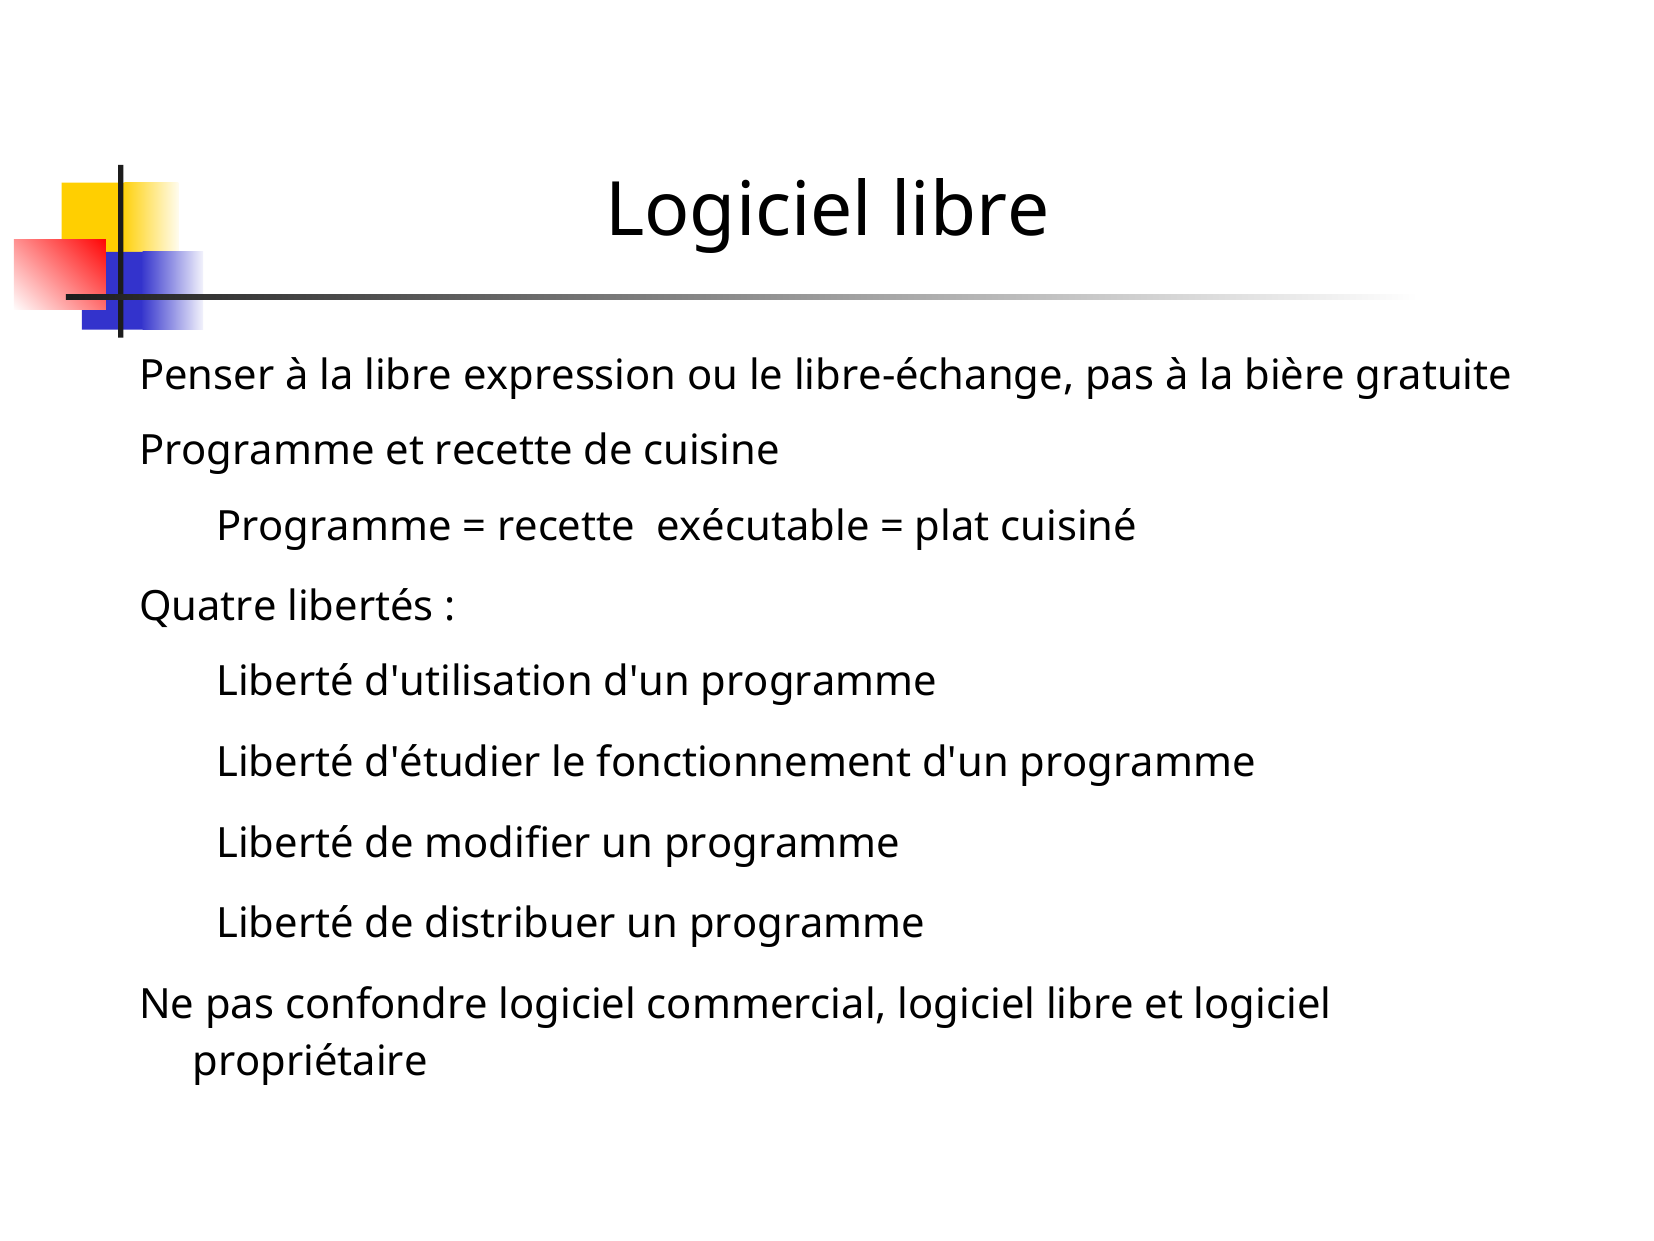

# Logiciel libre
Penser à la libre expression ou le libre-échange, pas à la bière gratuite
Programme et recette de cuisine
Programme = recette exécutable = plat cuisiné
Quatre libertés :
Liberté d'utilisation d'un programme
Liberté d'étudier le fonctionnement d'un programme
Liberté de modifier un programme
Liberté de distribuer un programme
Ne pas confondre logiciel commercial, logiciel libre et logiciel propriétaire